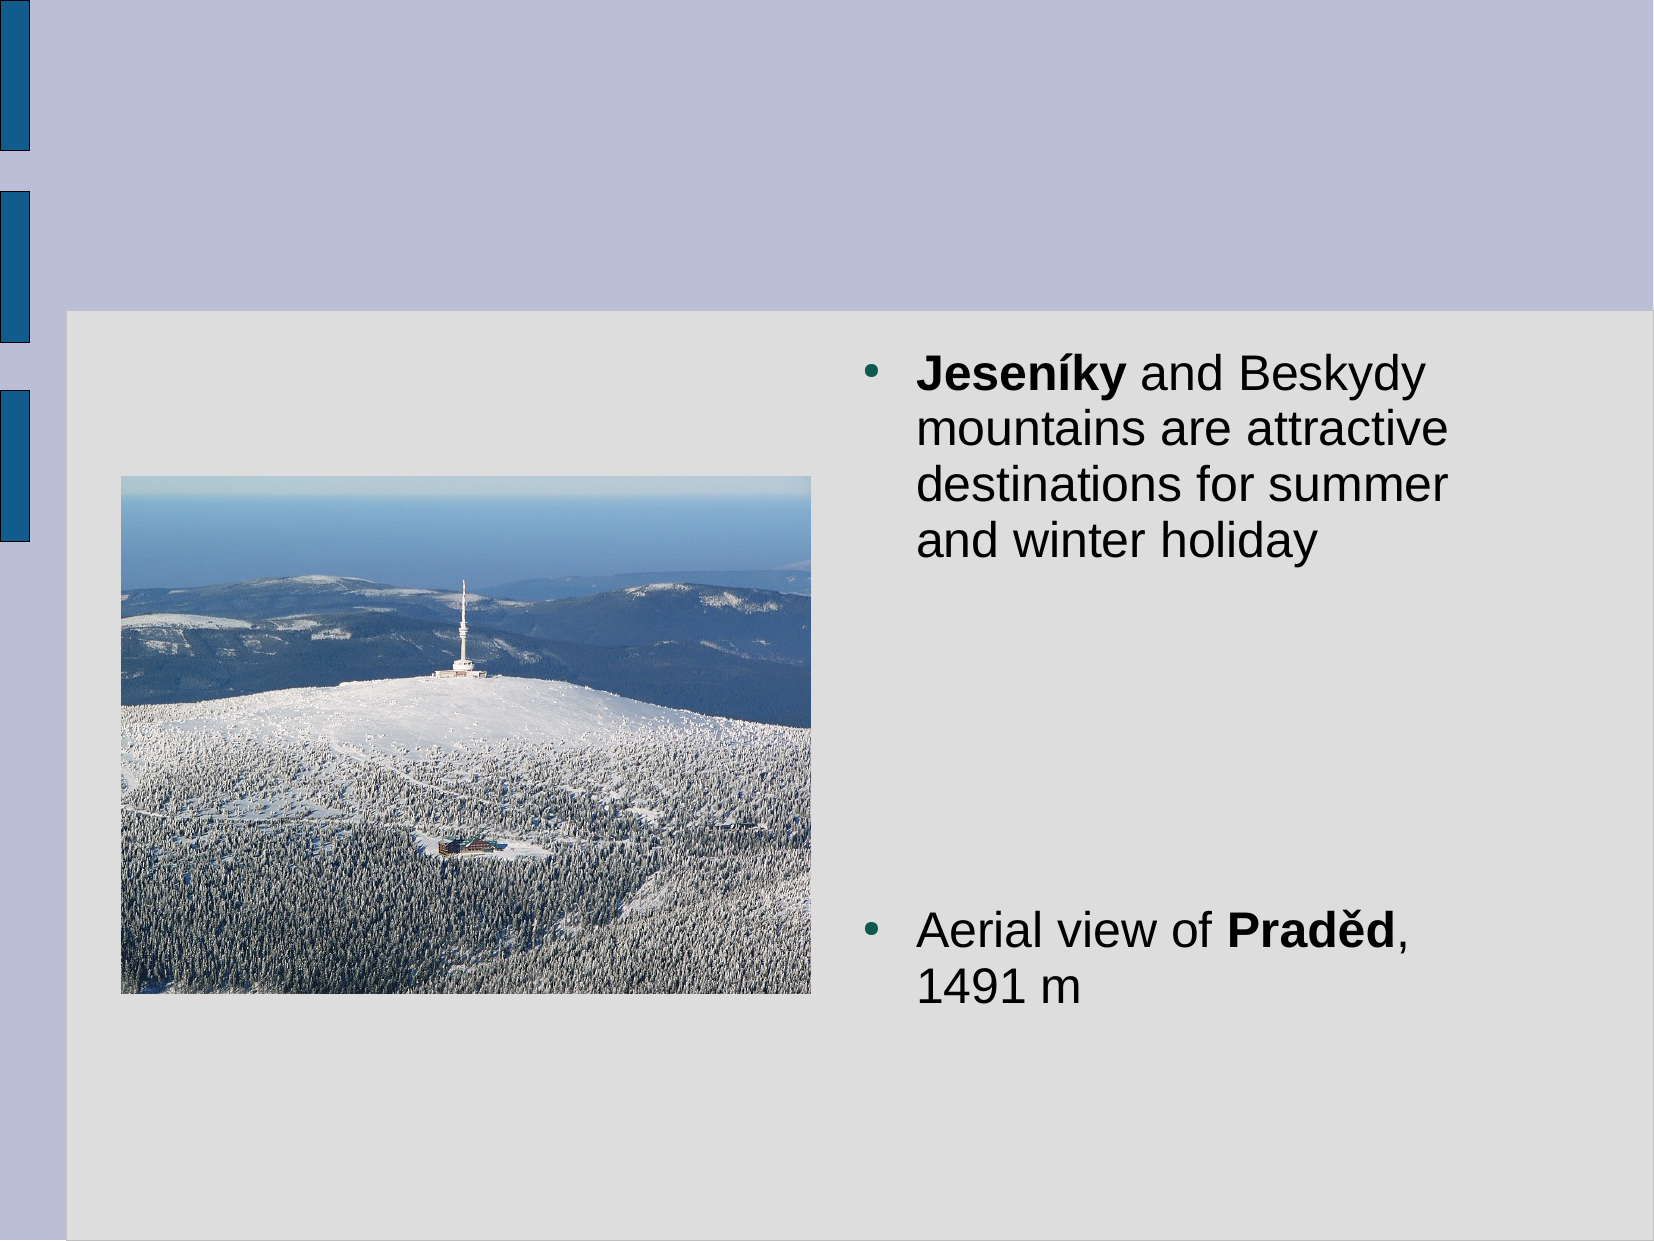

# Jeseníky and Beskydy mountains are attractive destinations for summer and winter holiday
Aerial view of Praděd, 1491 m